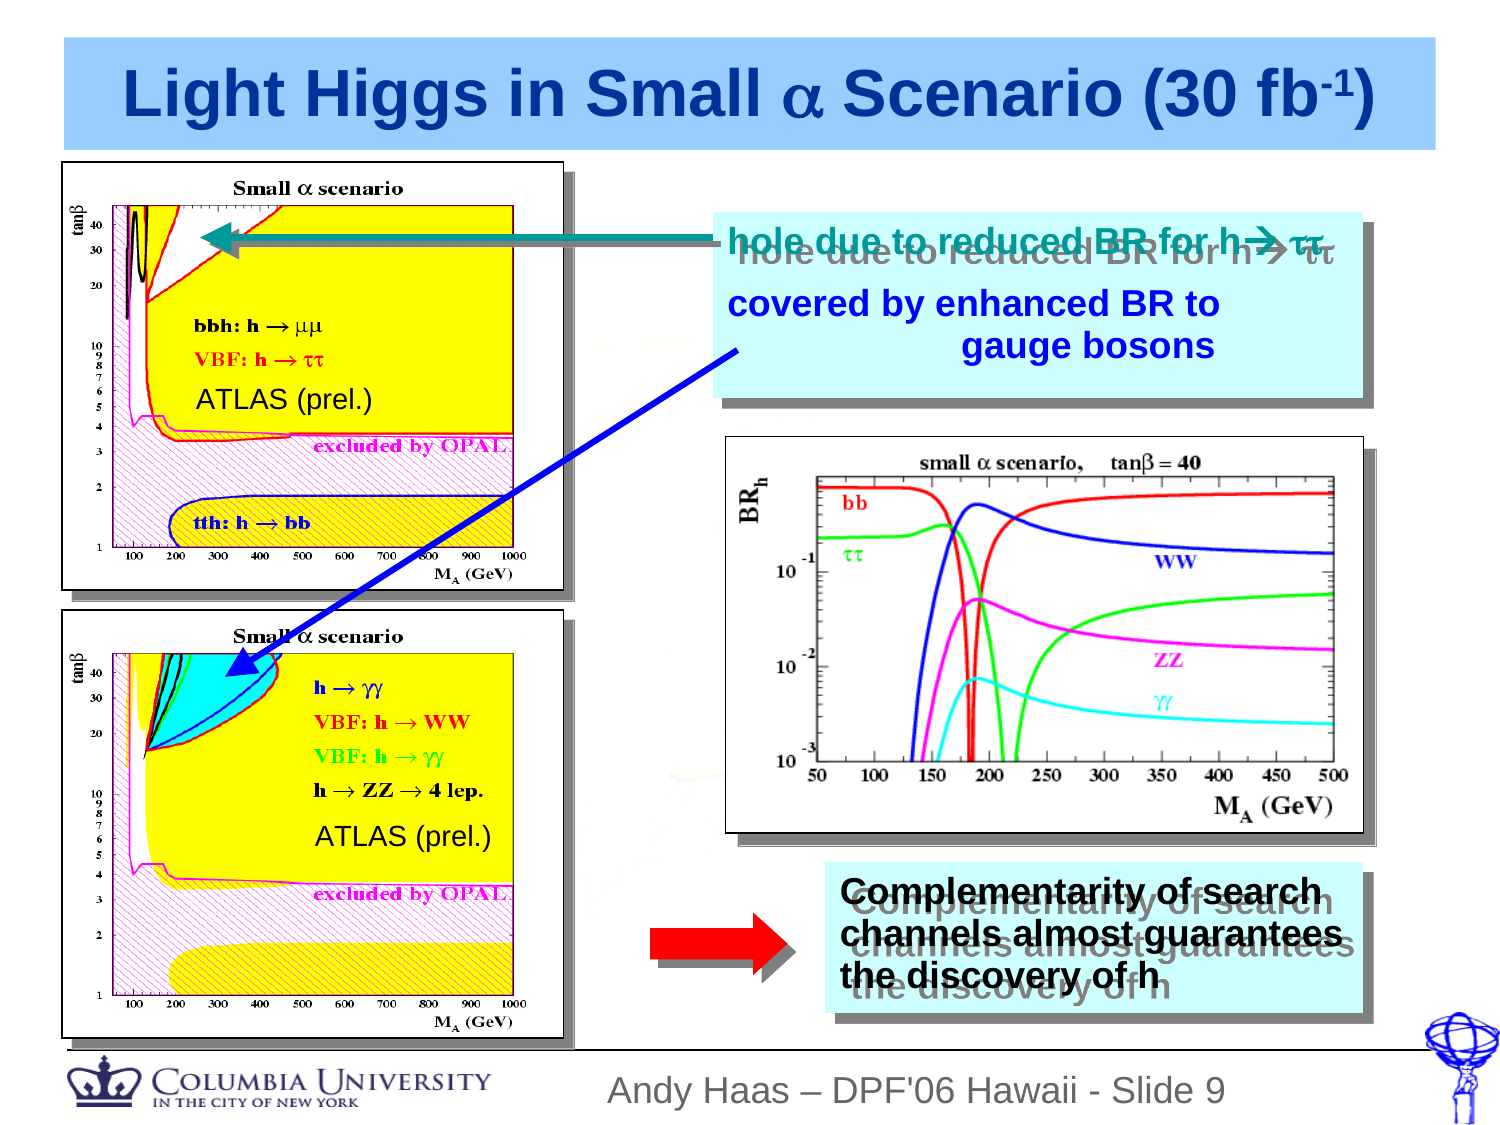

#
Light Higgs in Small  Scenario (30 fb-1)
hole due to reduced BR for h 
covered by enhanced BR to
		 gauge bosons
ATLAS (prel.)
ATLAS (prel.)
Complementarity of search
channels almost guarantees
the discovery of h